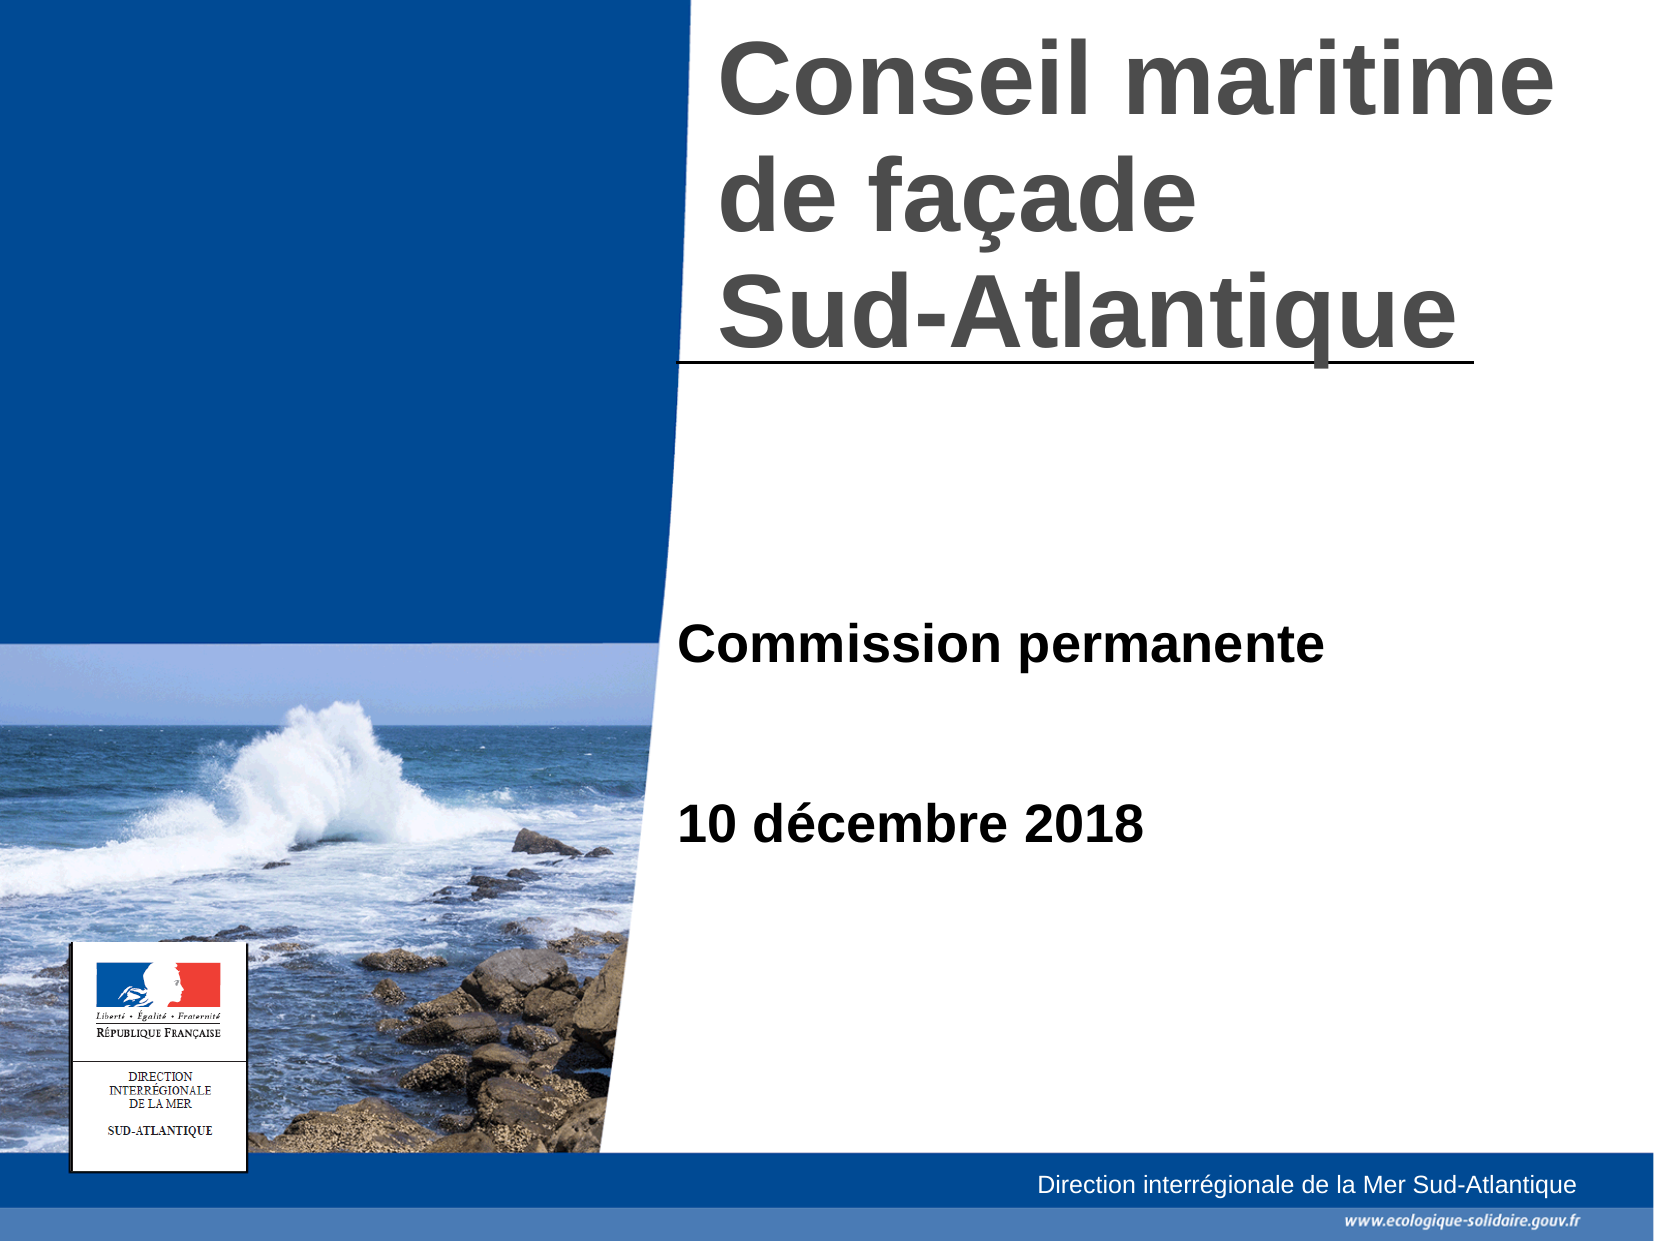

# Conseil maritime de façade Sud-Atlantique
Commission permanente
10 décembre 2018